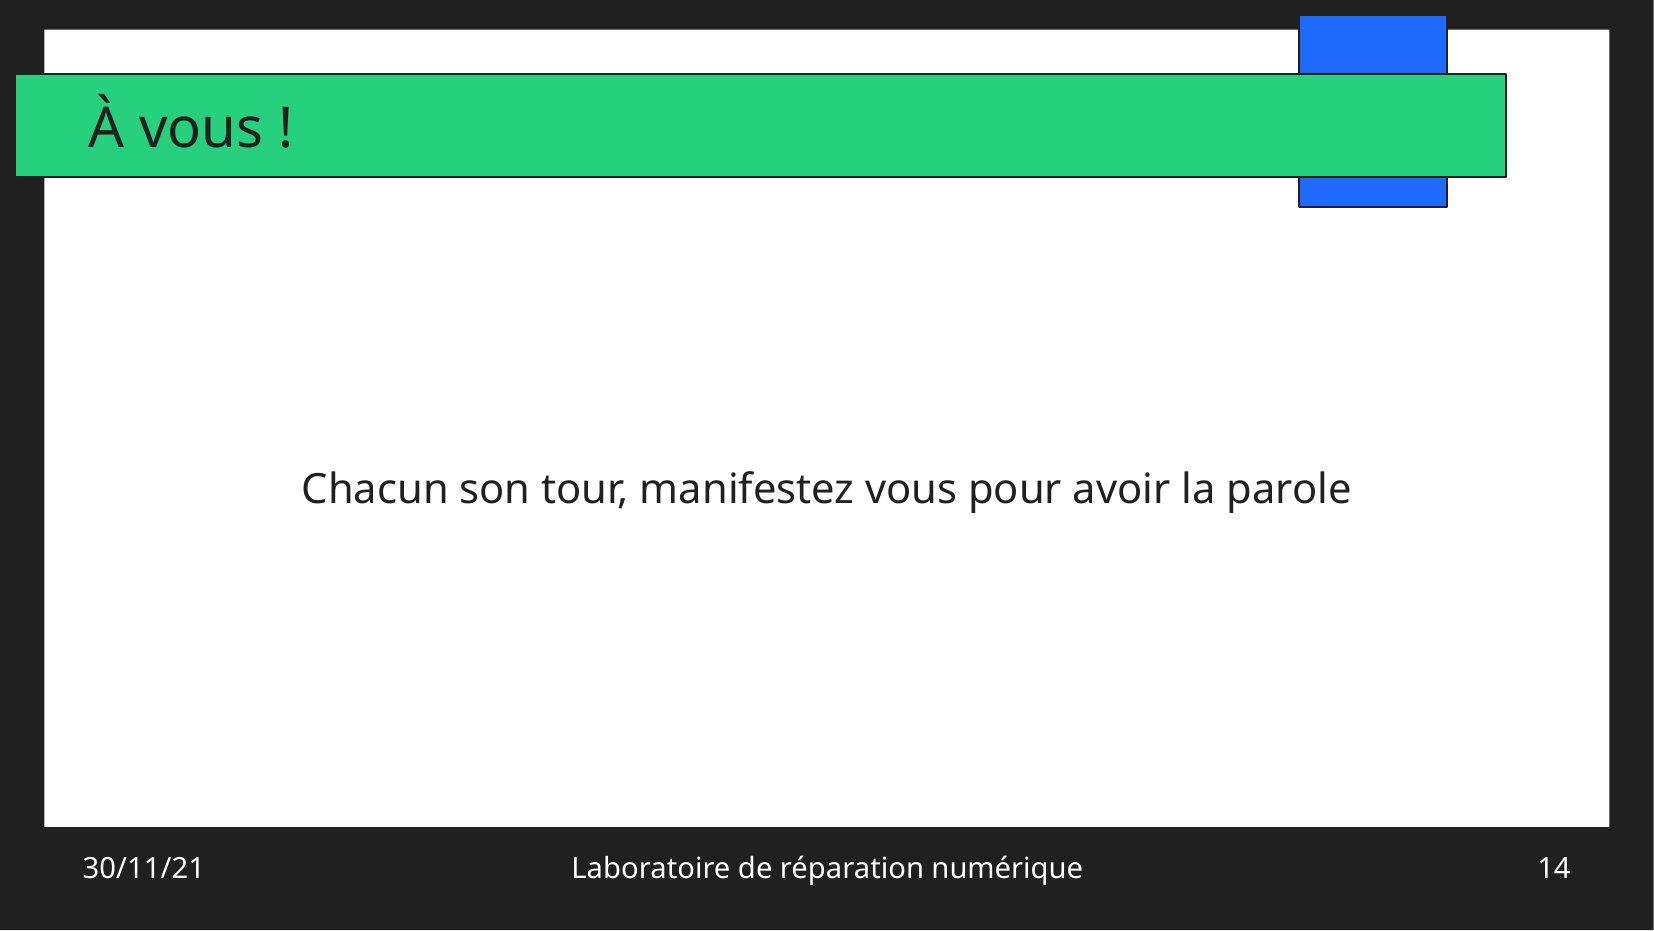

# À vous !
Chacun son tour, manifestez vous pour avoir la parole
30/11/21
Laboratoire de réparation numérique
14